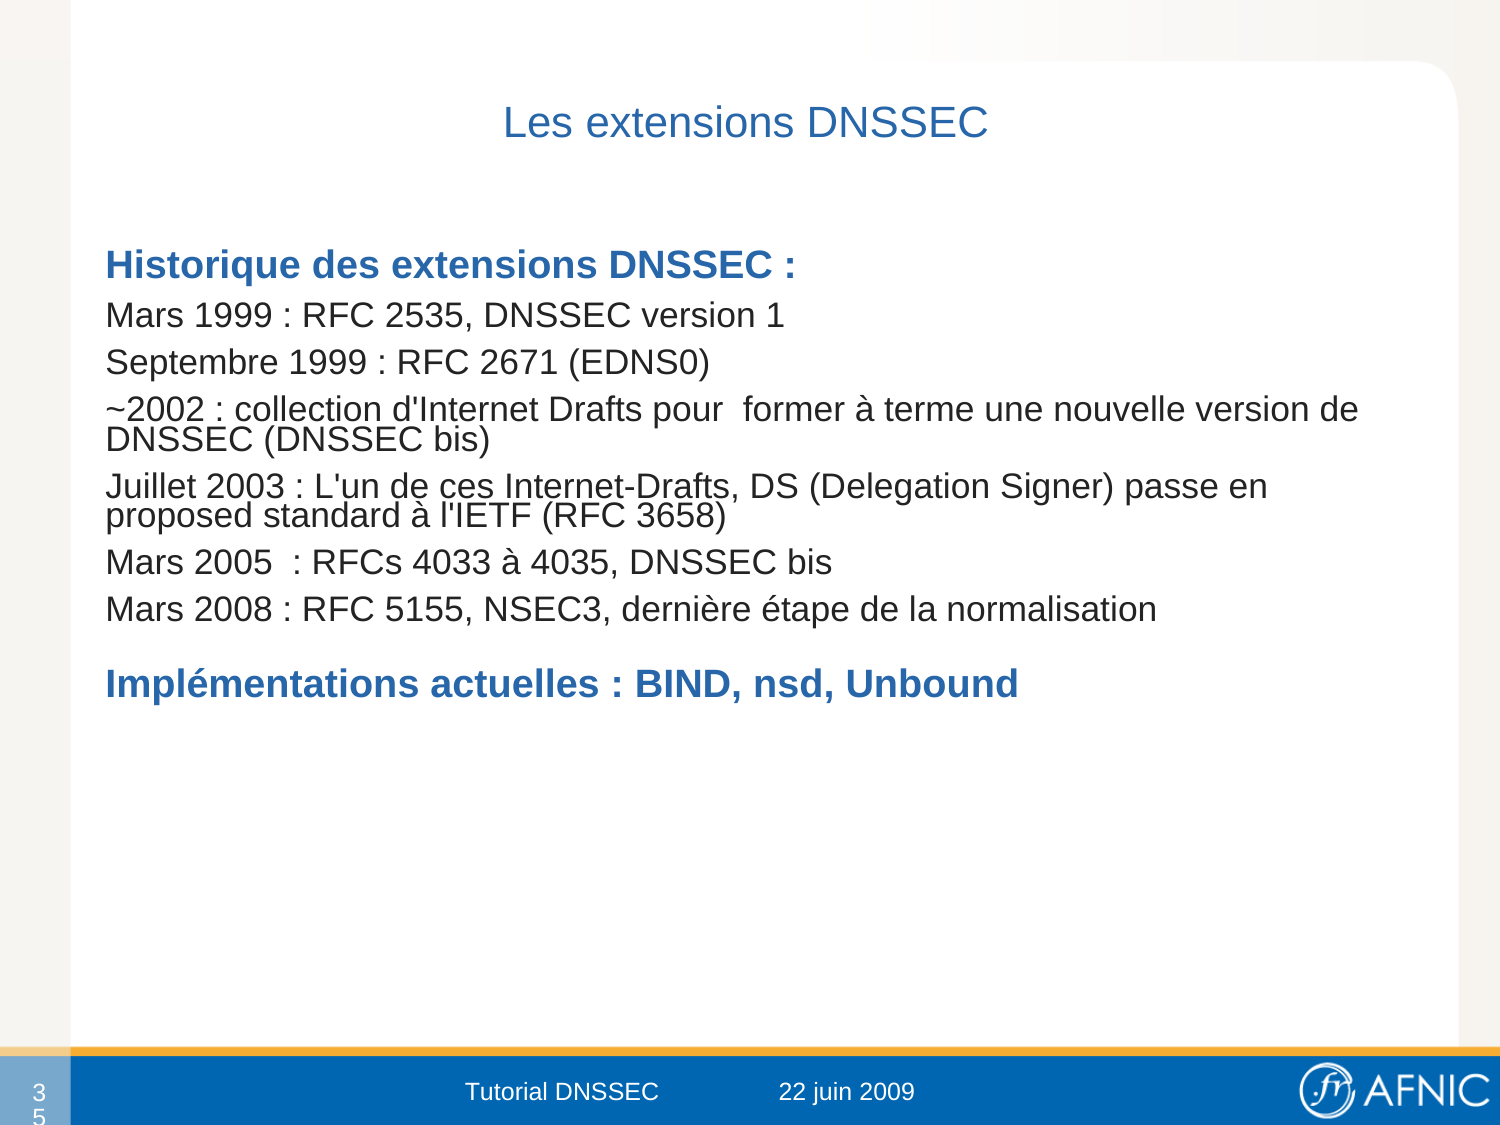

# Les extensions DNSSEC
Historique des extensions DNSSEC :
Mars 1999 : RFC 2535, DNSSEC version 1
Septembre 1999 : RFC 2671 (EDNS0)
~2002 : collection d'Internet Drafts pour former à terme une nouvelle version de DNSSEC (DNSSEC bis)
Juillet 2003 : L'un de ces Internet-Drafts, DS (Delegation Signer) passe en proposed standard à l'IETF (RFC 3658)
Mars 2005 : RFCs 4033 à 4035, DNSSEC bis
Mars 2008 : RFC 5155, NSEC3, dernière étape de la normalisation
Implémentations actuelles : BIND, nsd, Unbound